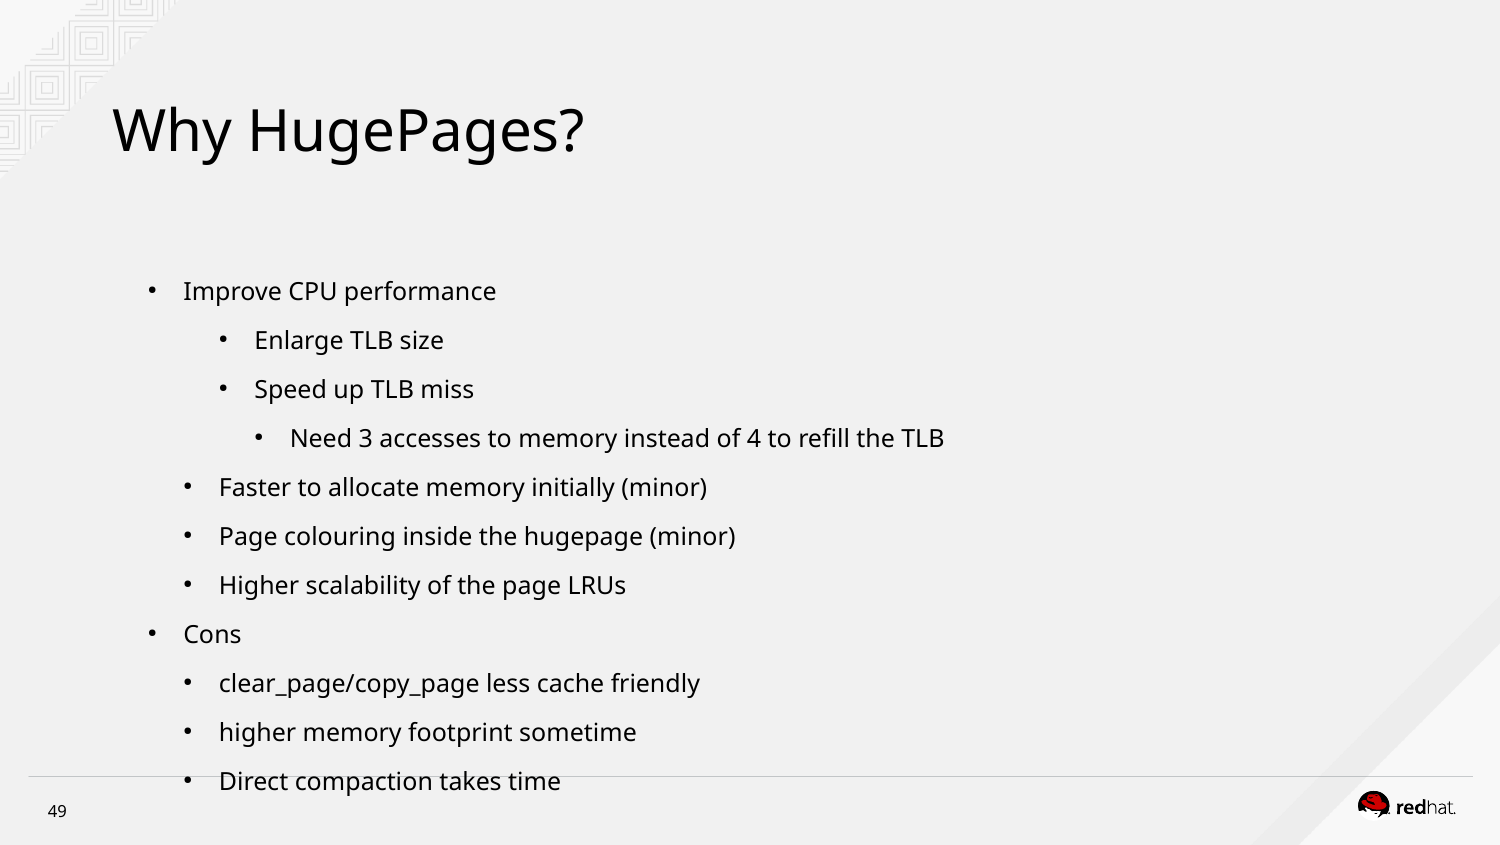

# Why HugePages?
Improve CPU performance
Enlarge TLB size
Speed up TLB miss
Need 3 accesses to memory instead of 4 to refill the TLB
Faster to allocate memory initially (minor)
Page colouring inside the hugepage (minor)
Higher scalability of the page LRUs
Cons
clear_page/copy_page less cache friendly
higher memory footprint sometime
Direct compaction takes time
49